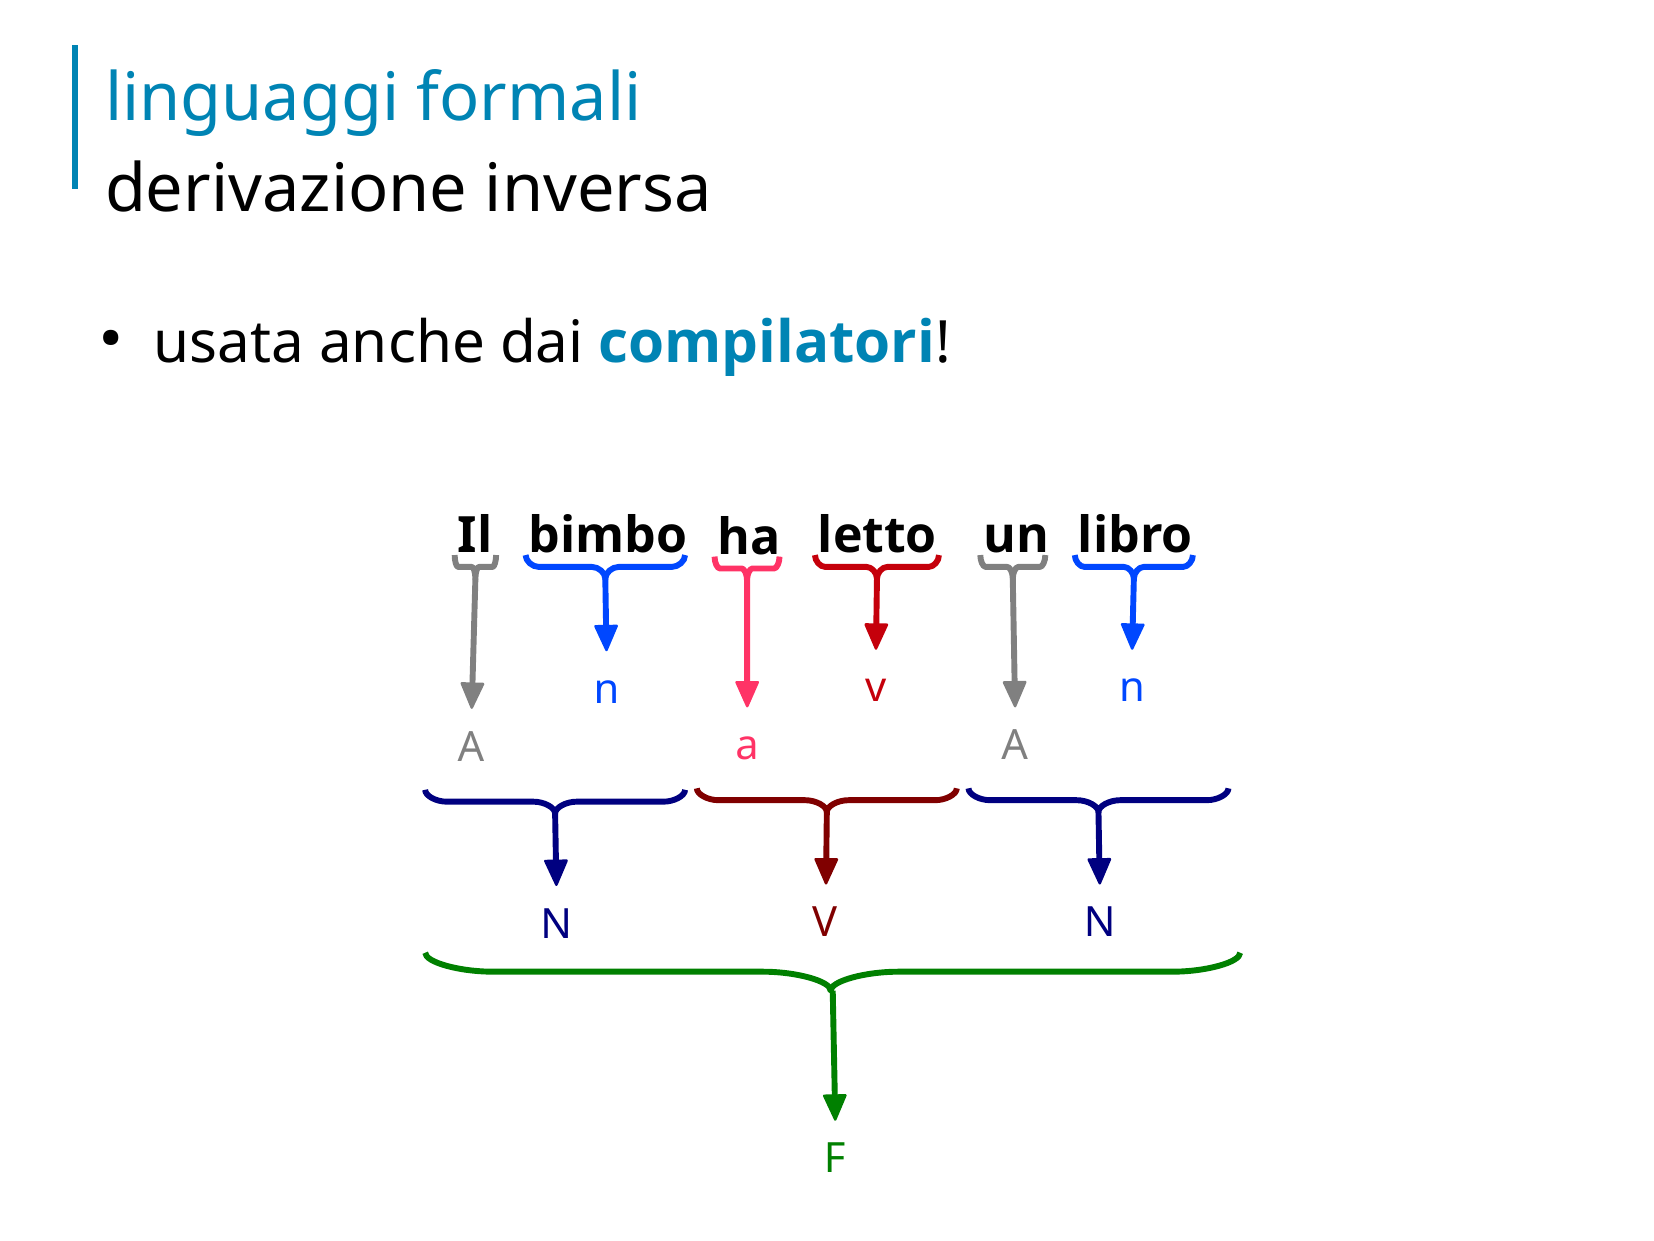

# linguaggi formali derivazione inversa
usata anche dai compilatori!
Il
bimbo
letto
un
libro
ha
v
n
n
a
A
A
V
N
N
F